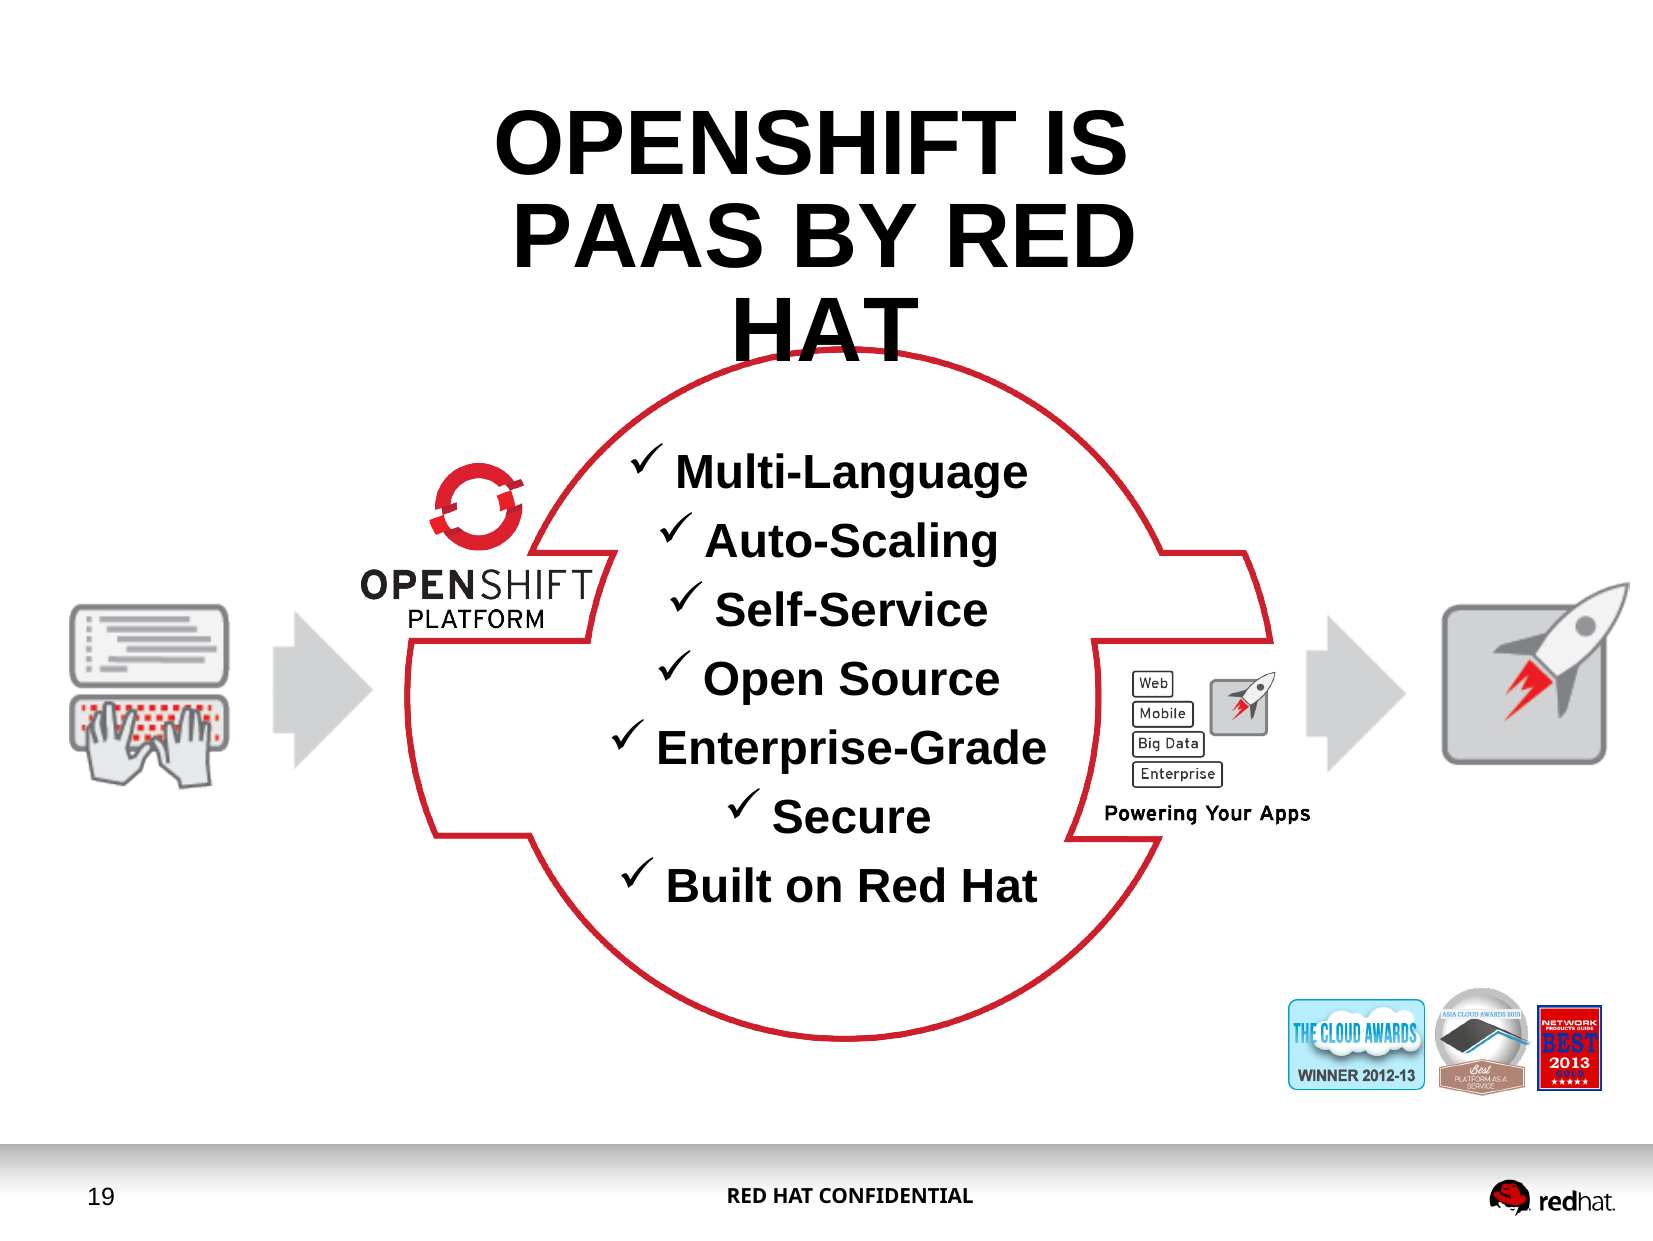

OPENSHIFT IS
PAAS BY RED HAT
Multi-Language
Auto-Scaling
Self-Service
Open Source
Enterprise-Grade
Secure
Built on Red Hat